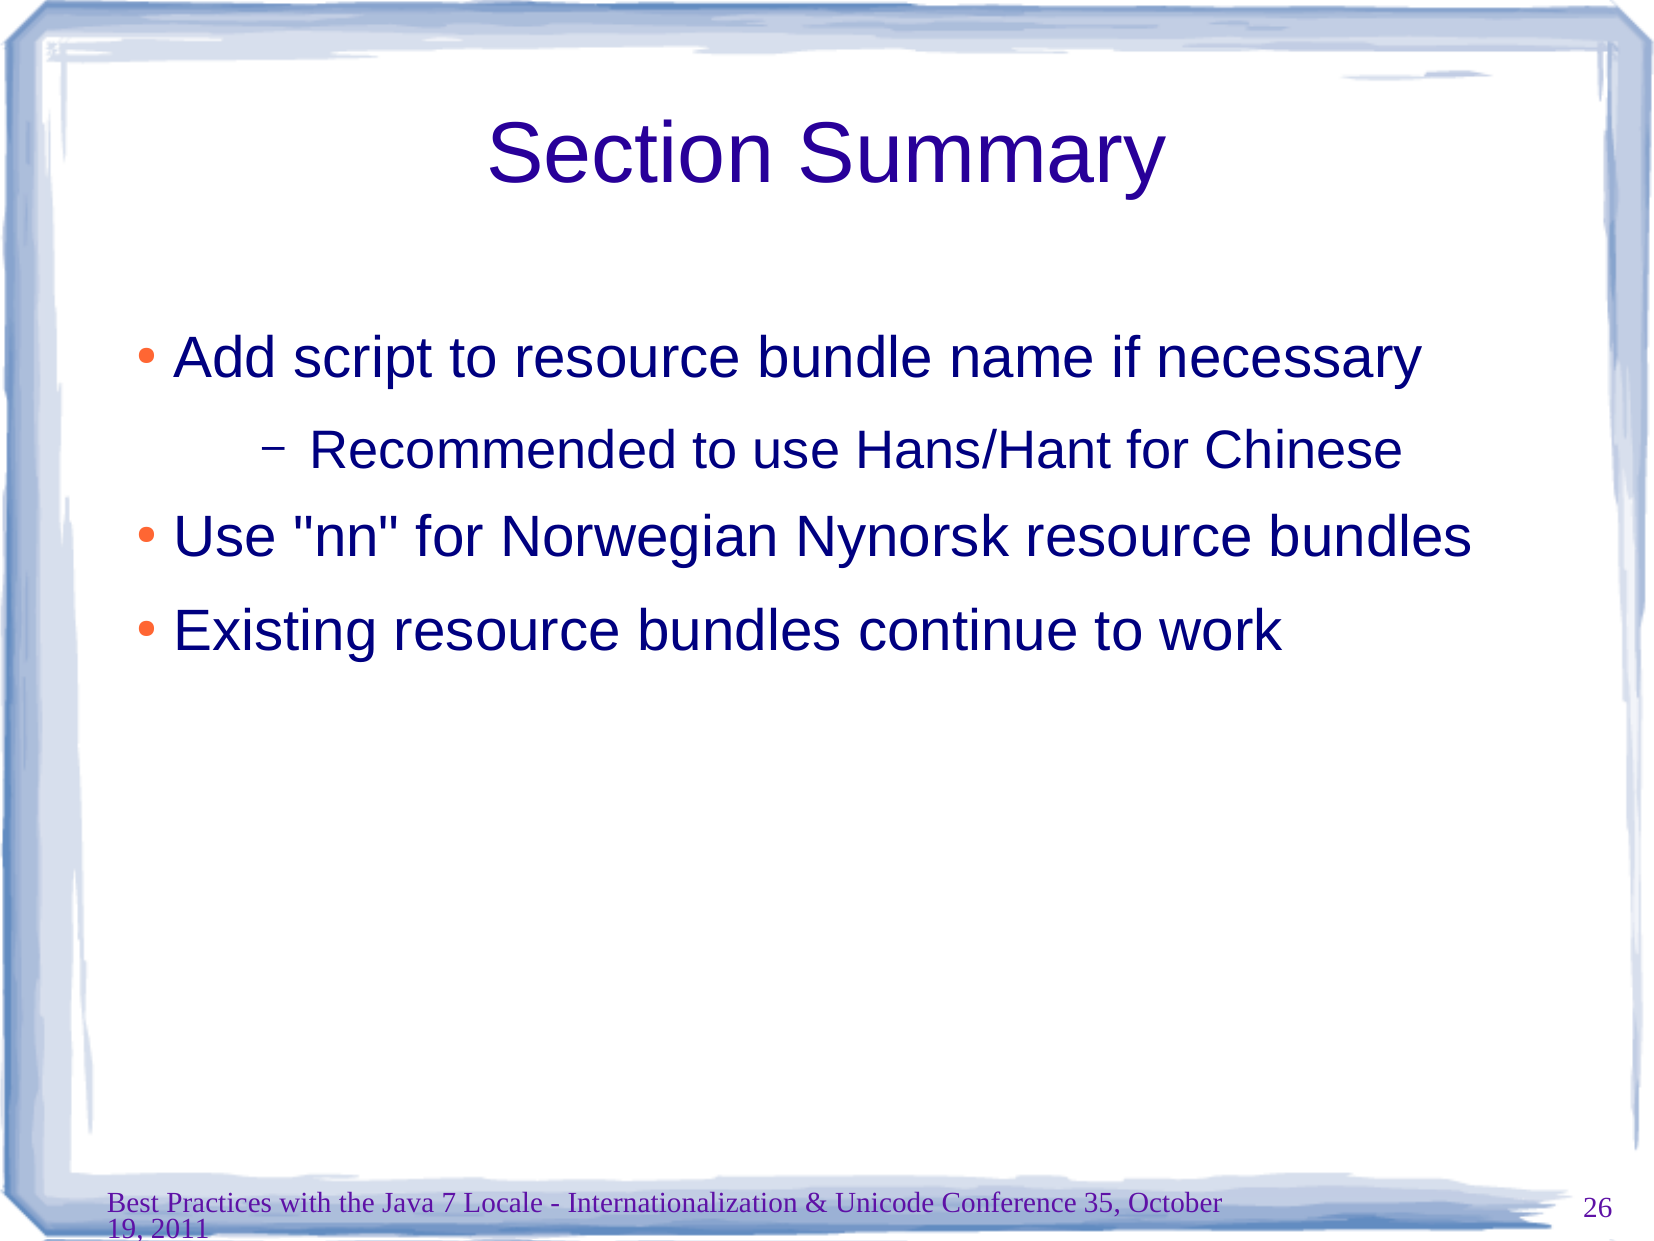

# Section Summary
Add script to resource bundle name if necessary
Recommended to use Hans/Hant for Chinese
Use "nn" for Norwegian Nynorsk resource bundles
Existing resource bundles continue to work
Best Practices with the Java 7 Locale - Internationalization & Unicode Conference 35, October 19, 2011
26